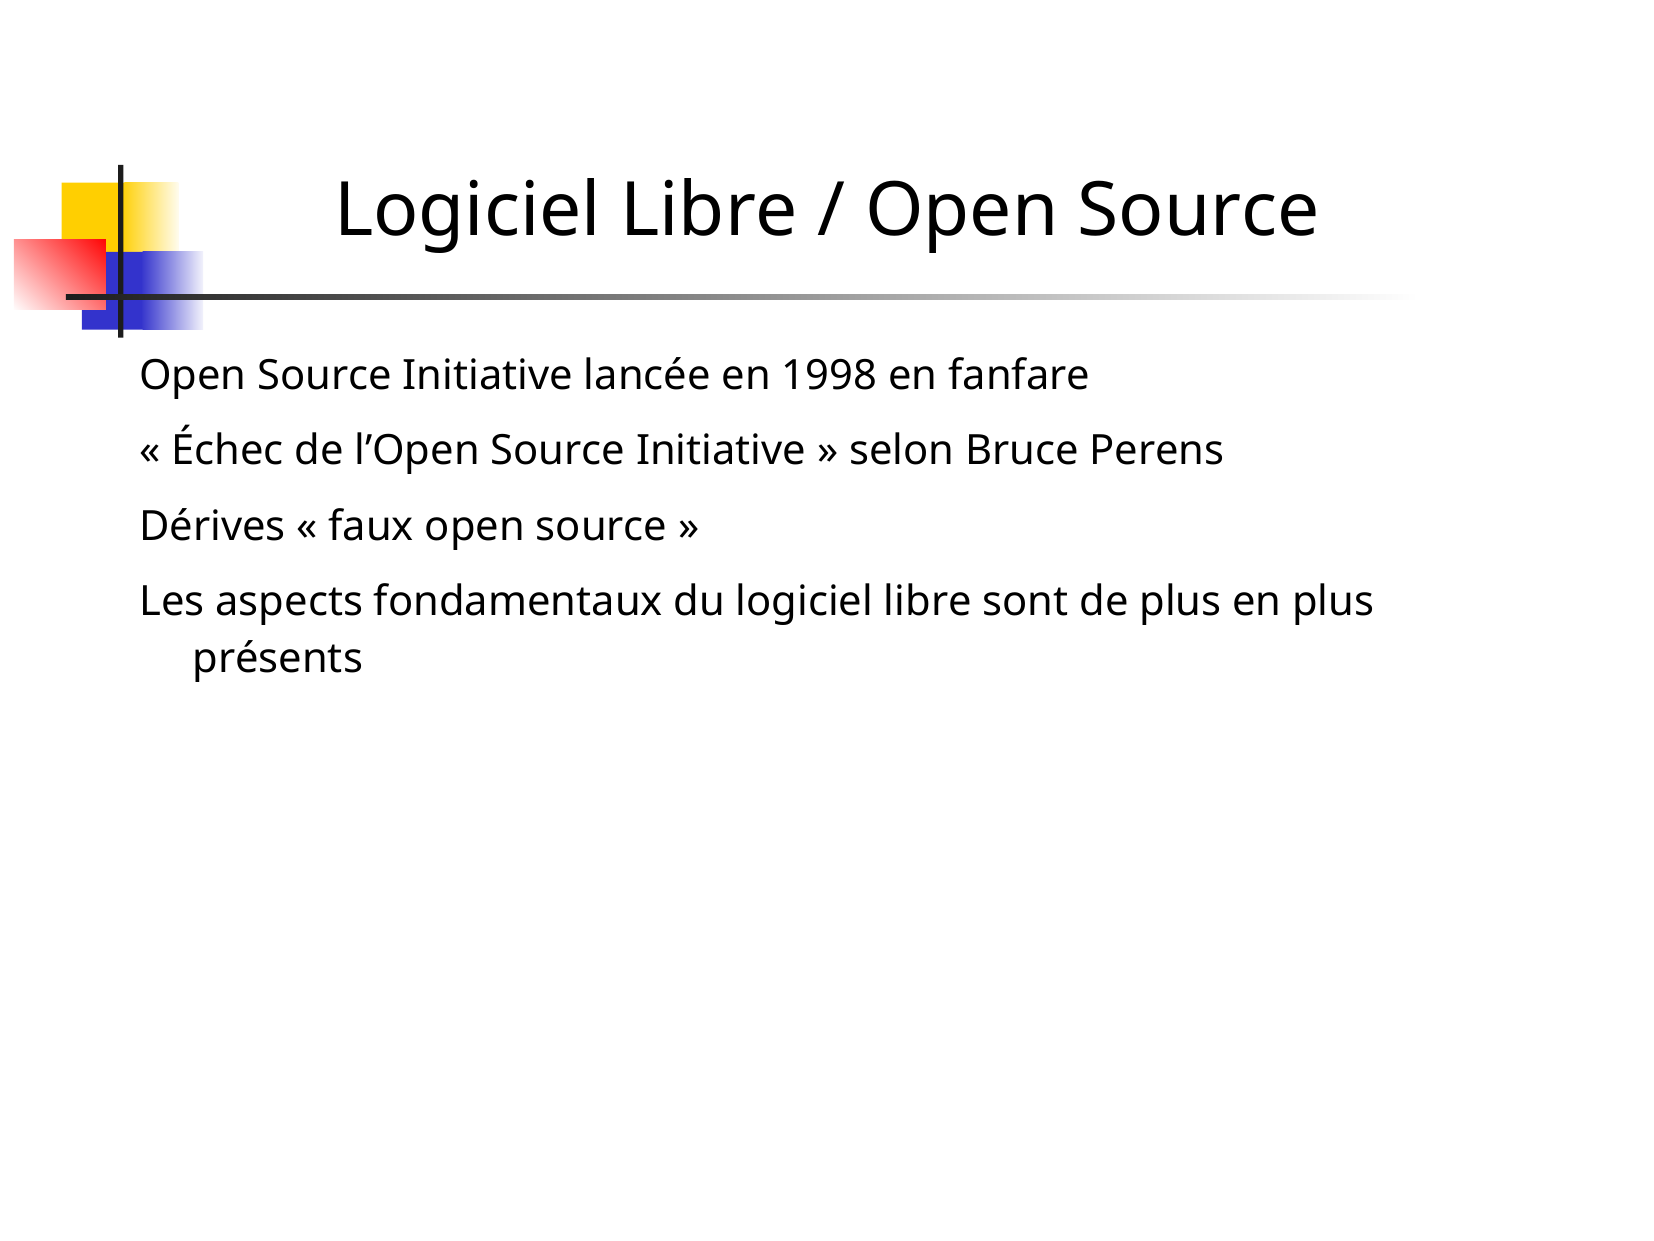

# Logiciel Libre / Open Source
Open Source Initiative lancée en 1998 en fanfare
« Échec de l’Open Source Initiative » selon Bruce Perens
Dérives « faux open source »
Les aspects fondamentaux du logiciel libre sont de plus en plus présents